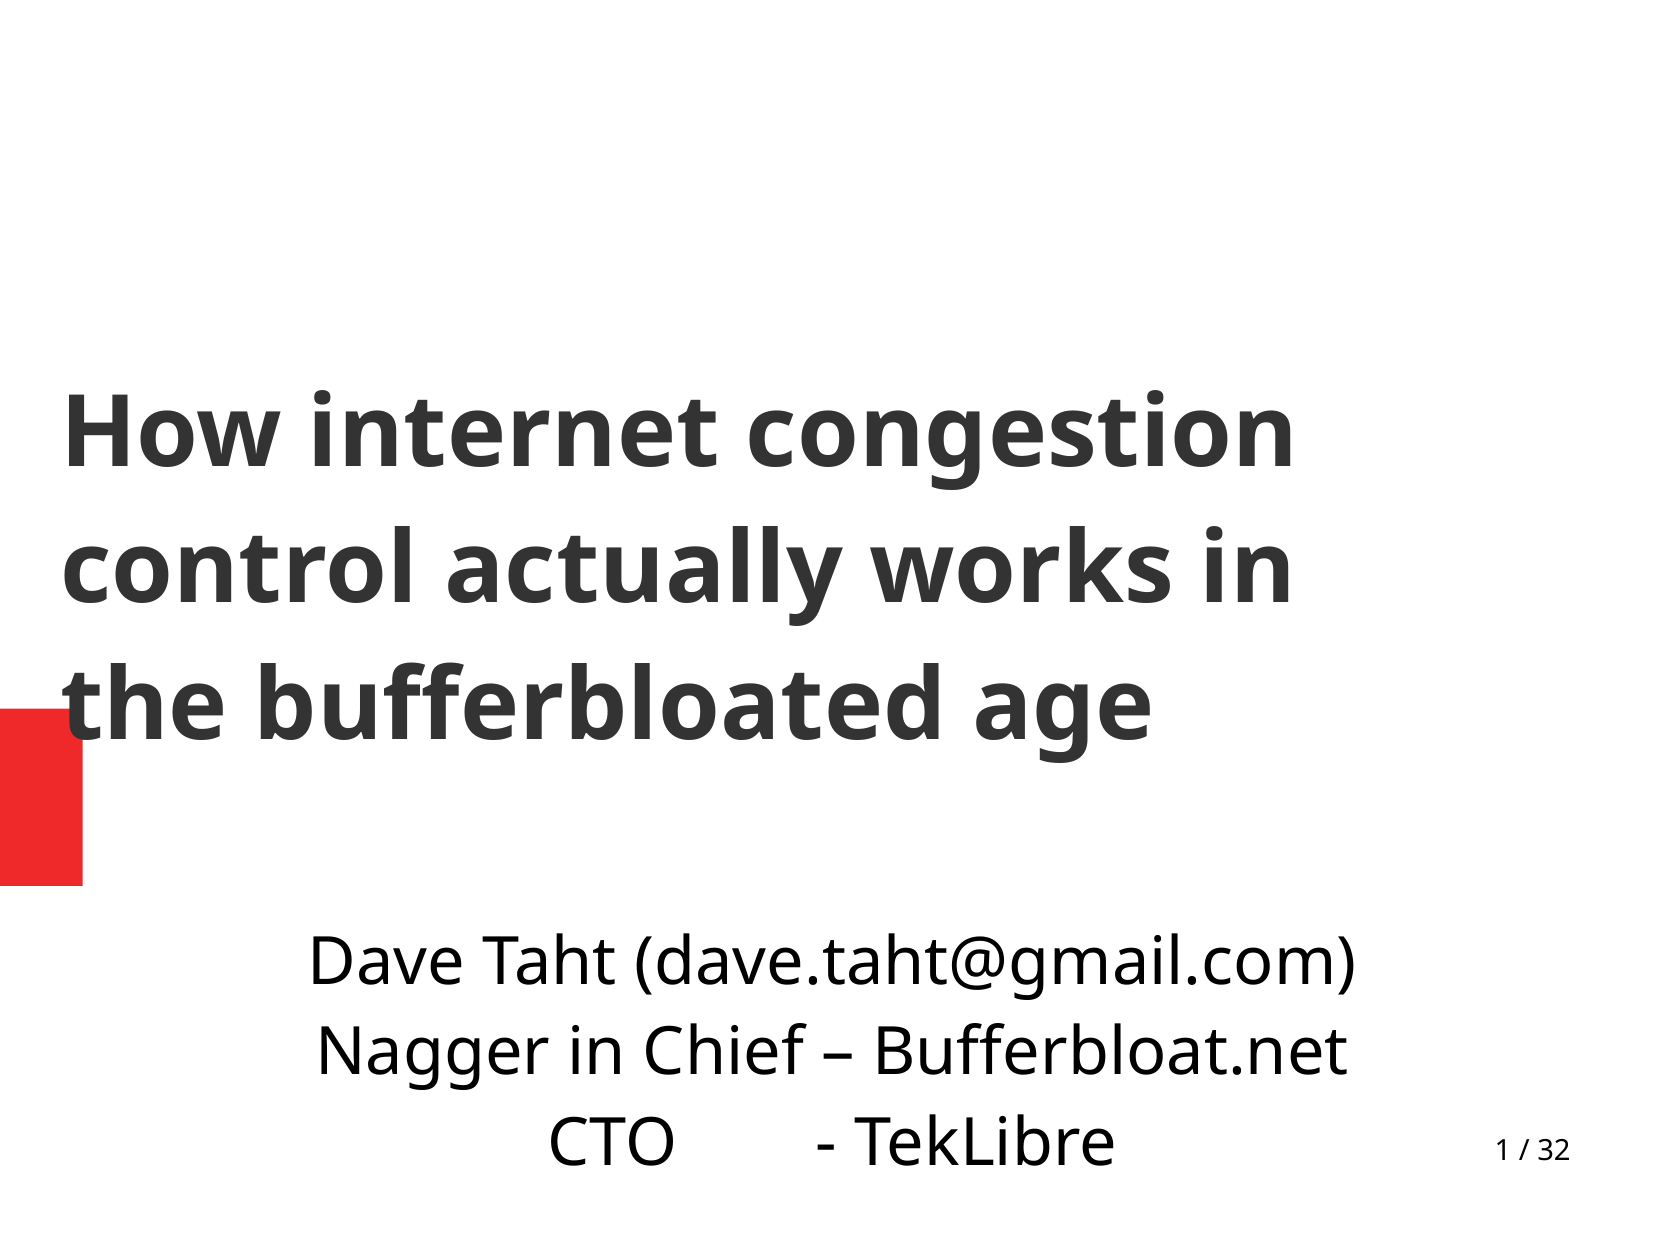

# How internet congestion control actually works in the bufferbloated age
Dave Taht (dave.taht@gmail.com)
Nagger in Chief – Bufferbloat.net
CTO - TekLibre
1